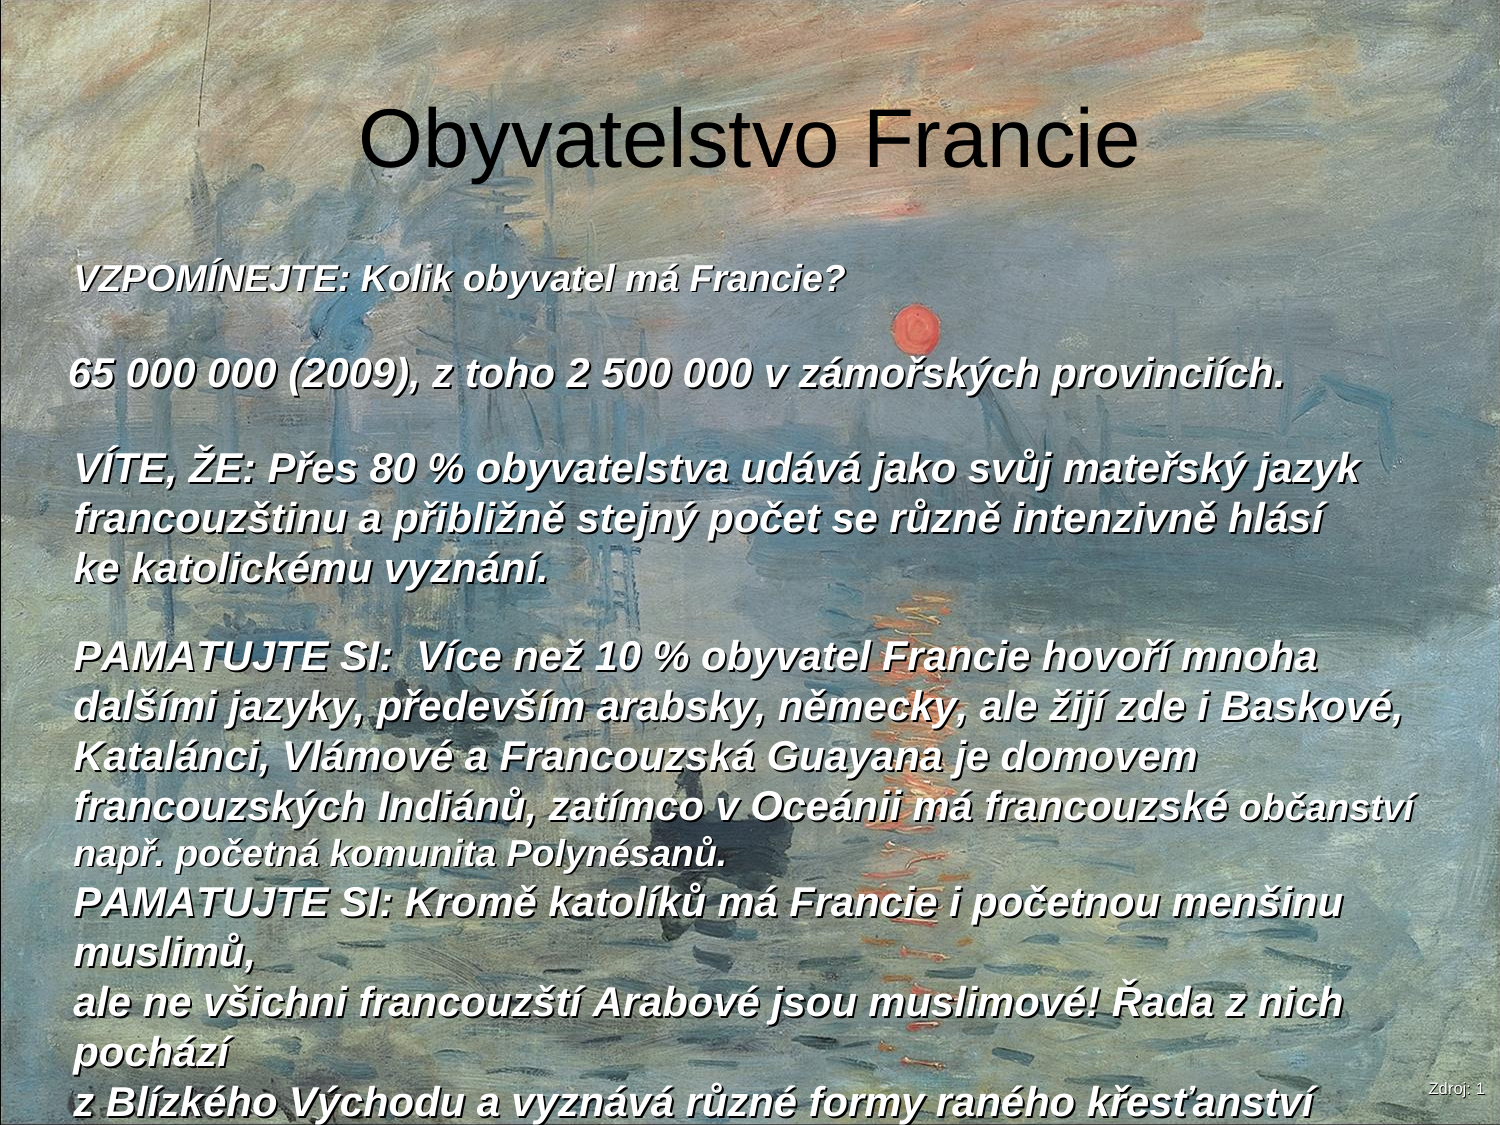

# Obyvatelstvo Francie
VZPOMÍNEJTE: Kolik obyvatel má Francie?
65 000 000 (2009), z toho 2 500 000 v zámořských provinciích.
VÍTE, ŽE: Přes 80 % obyvatelstva udává jako svůj mateřský jazyk francouzštinu a přibližně stejný počet se různě intenzivně hlásí
ke katolickému vyznání.
PAMATUJTE SI: Více než 10 % obyvatel Francie hovoří mnoha dalšími jazyky, především arabsky, německy, ale žijí zde i Baskové, Katalánci, Vlámové a Francouzská Guayana je domovem francouzských Indiánů, zatímco v Oceánii má francouzské občanství např. početná komunita Polynésanů.
PAMATUJTE SI: Kromě katolíků má Francie i početnou menšinu muslimů,
ale ne všichni francouzští Arabové jsou muslimové! Řada z nich pochází
z Blízkého Východu a vyznává různé formy raného křesťanství (asyrská či koptská církev).
Zdroj: 1